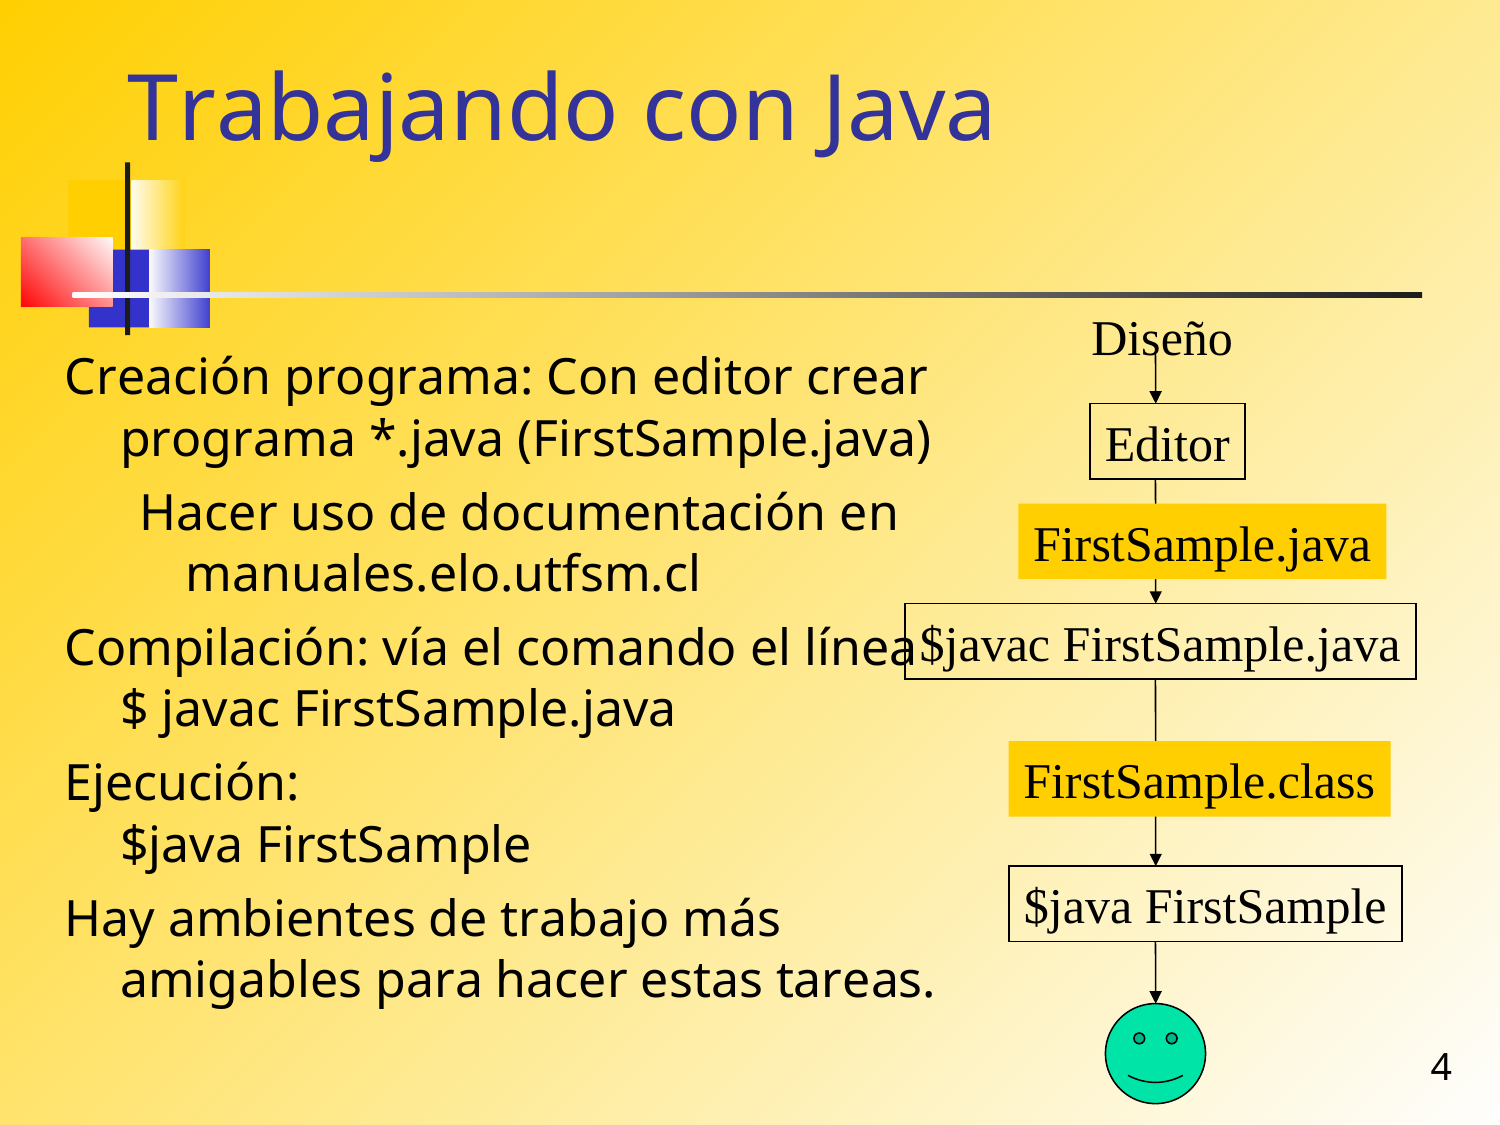

# Trabajando con Java
Diseño
Editor
FirstSample.java
$javac FirstSample.java
FirstSample.class
$java FirstSample
Creación programa: Con editor crear programa *.java (FirstSample.java)
Hacer uso de documentación en manuales.elo.utfsm.cl
Compilación: vía el comando el línea
$ javac FirstSample.java
Ejecución:
$java FirstSample
Hay ambientes de trabajo más amigables para hacer estas tareas.
4